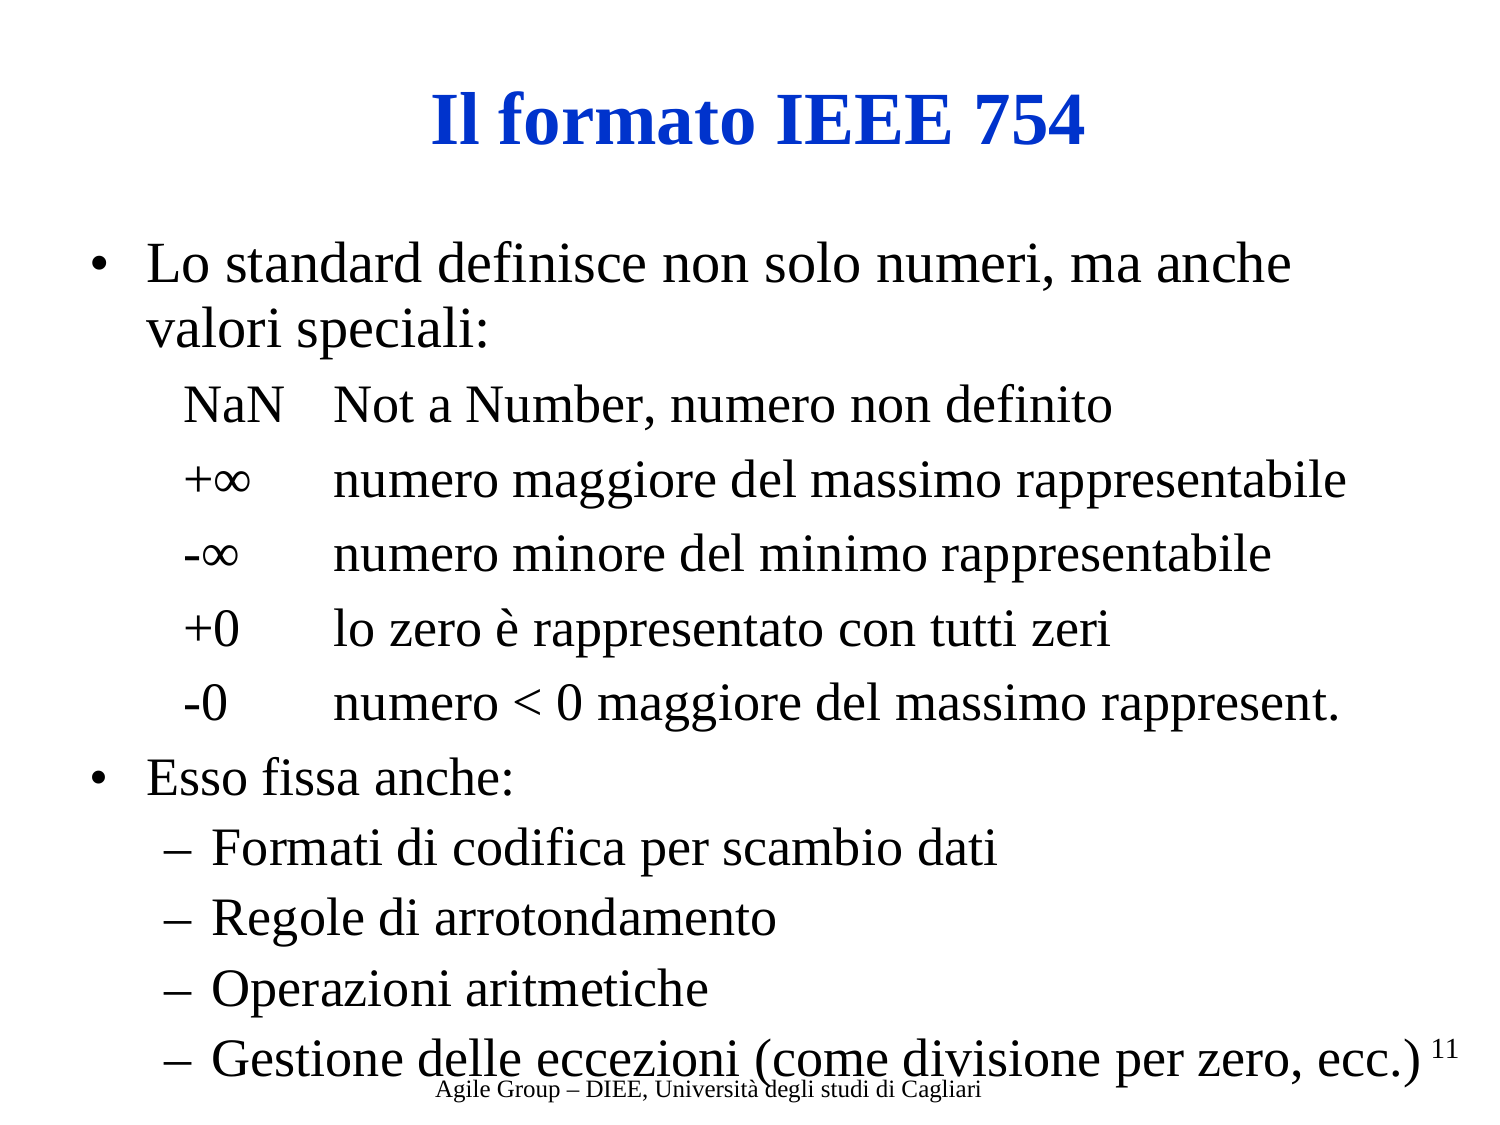

# Il formato IEEE 754
Lo standard definisce non solo numeri, ma anche valori speciali:
 	NaN	Not a Number, numero non definito
 	+∞ 	numero maggiore del massimo rappresentabile
 	-∞ 	numero minore del minimo rappresentabile
 	+0 	lo zero è rappresentato con tutti zeri
 	-0 	numero < 0 maggiore del massimo rappresent.
Esso fissa anche:
Formati di codifica per scambio dati
Regole di arrotondamento
Operazioni aritmetiche
Gestione delle eccezioni (come divisione per zero, ecc.)
11